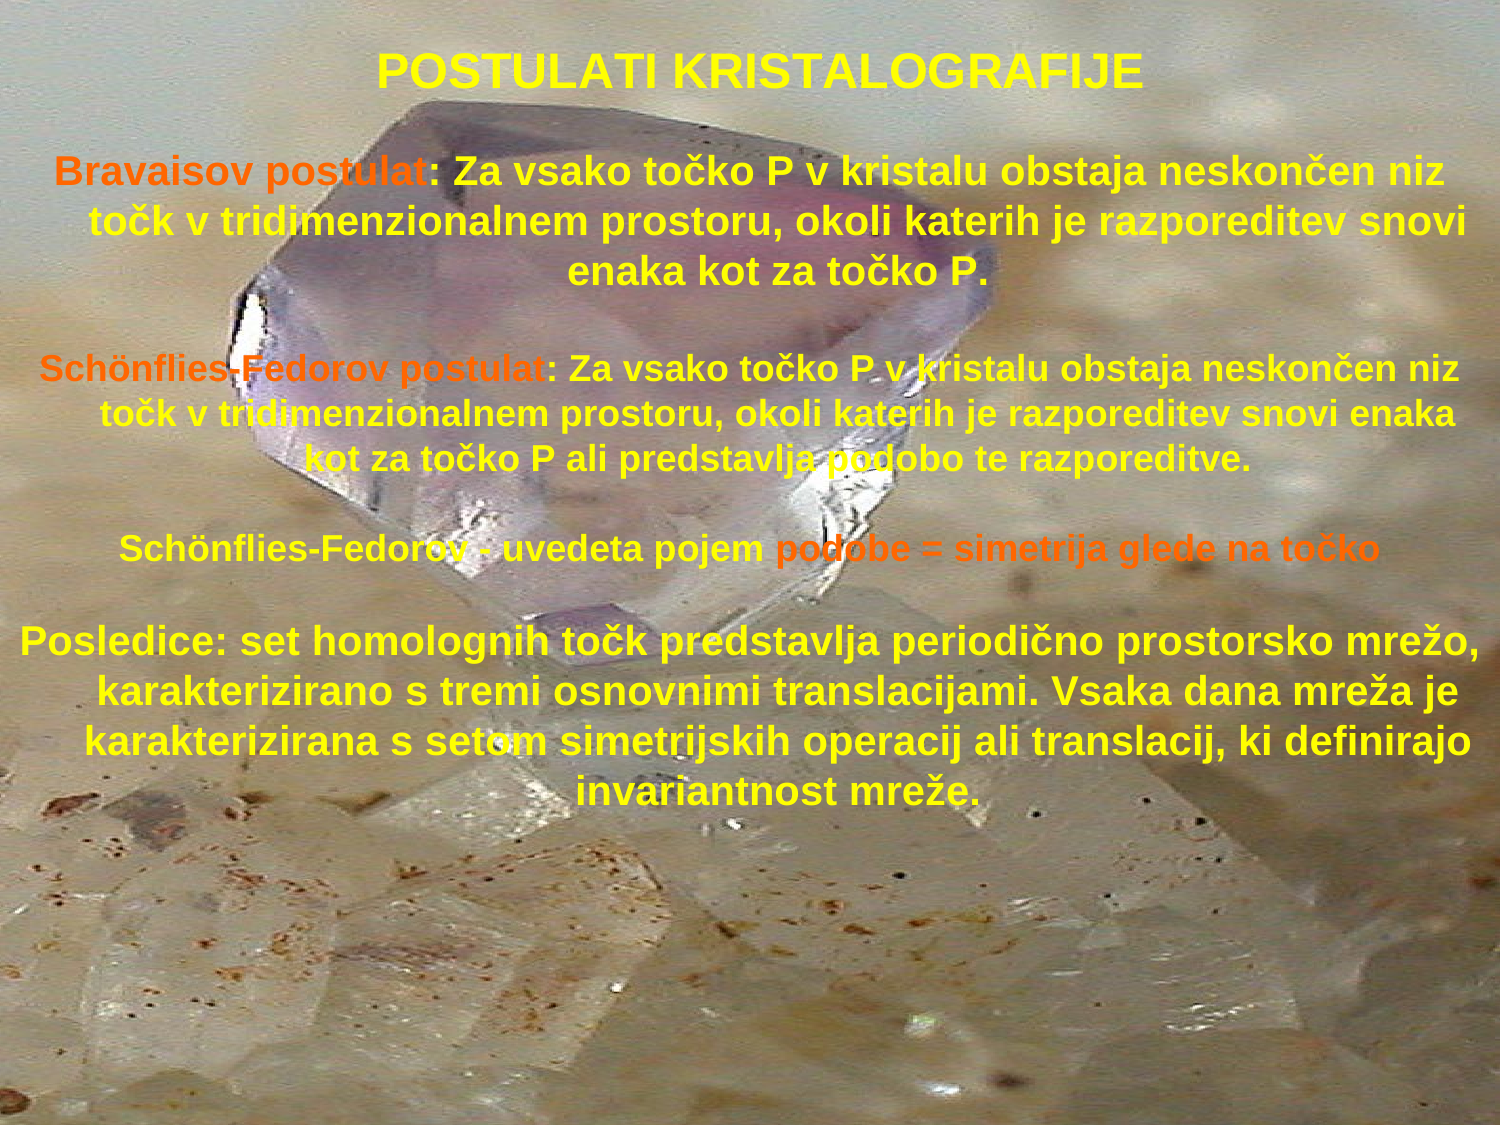

POSTULATI KRISTALOGRAFIJE
Bravaisov postulat: Za vsako točko P v kristalu obstaja neskončen niz točk v tridimenzionalnem prostoru, okoli katerih je razporeditev snovi enaka kot za točko P.
Schönflies-Fedorov postulat: Za vsako točko P v kristalu obstaja neskončen niz točk v tridimenzionalnem prostoru, okoli katerih je razporeditev snovi enaka kot za točko P ali predstavlja podobo te razporeditve.
Schönflies-Fedorov - uvedeta pojem podobe = simetrija glede na točko
Posledice: set homolognih točk predstavlja periodično prostorsko mrežo, karakterizirano s tremi osnovnimi translacijami. Vsaka dana mreža je karakterizirana s setom simetrijskih operacij ali translacij, ki definirajo invariantnost mreže.